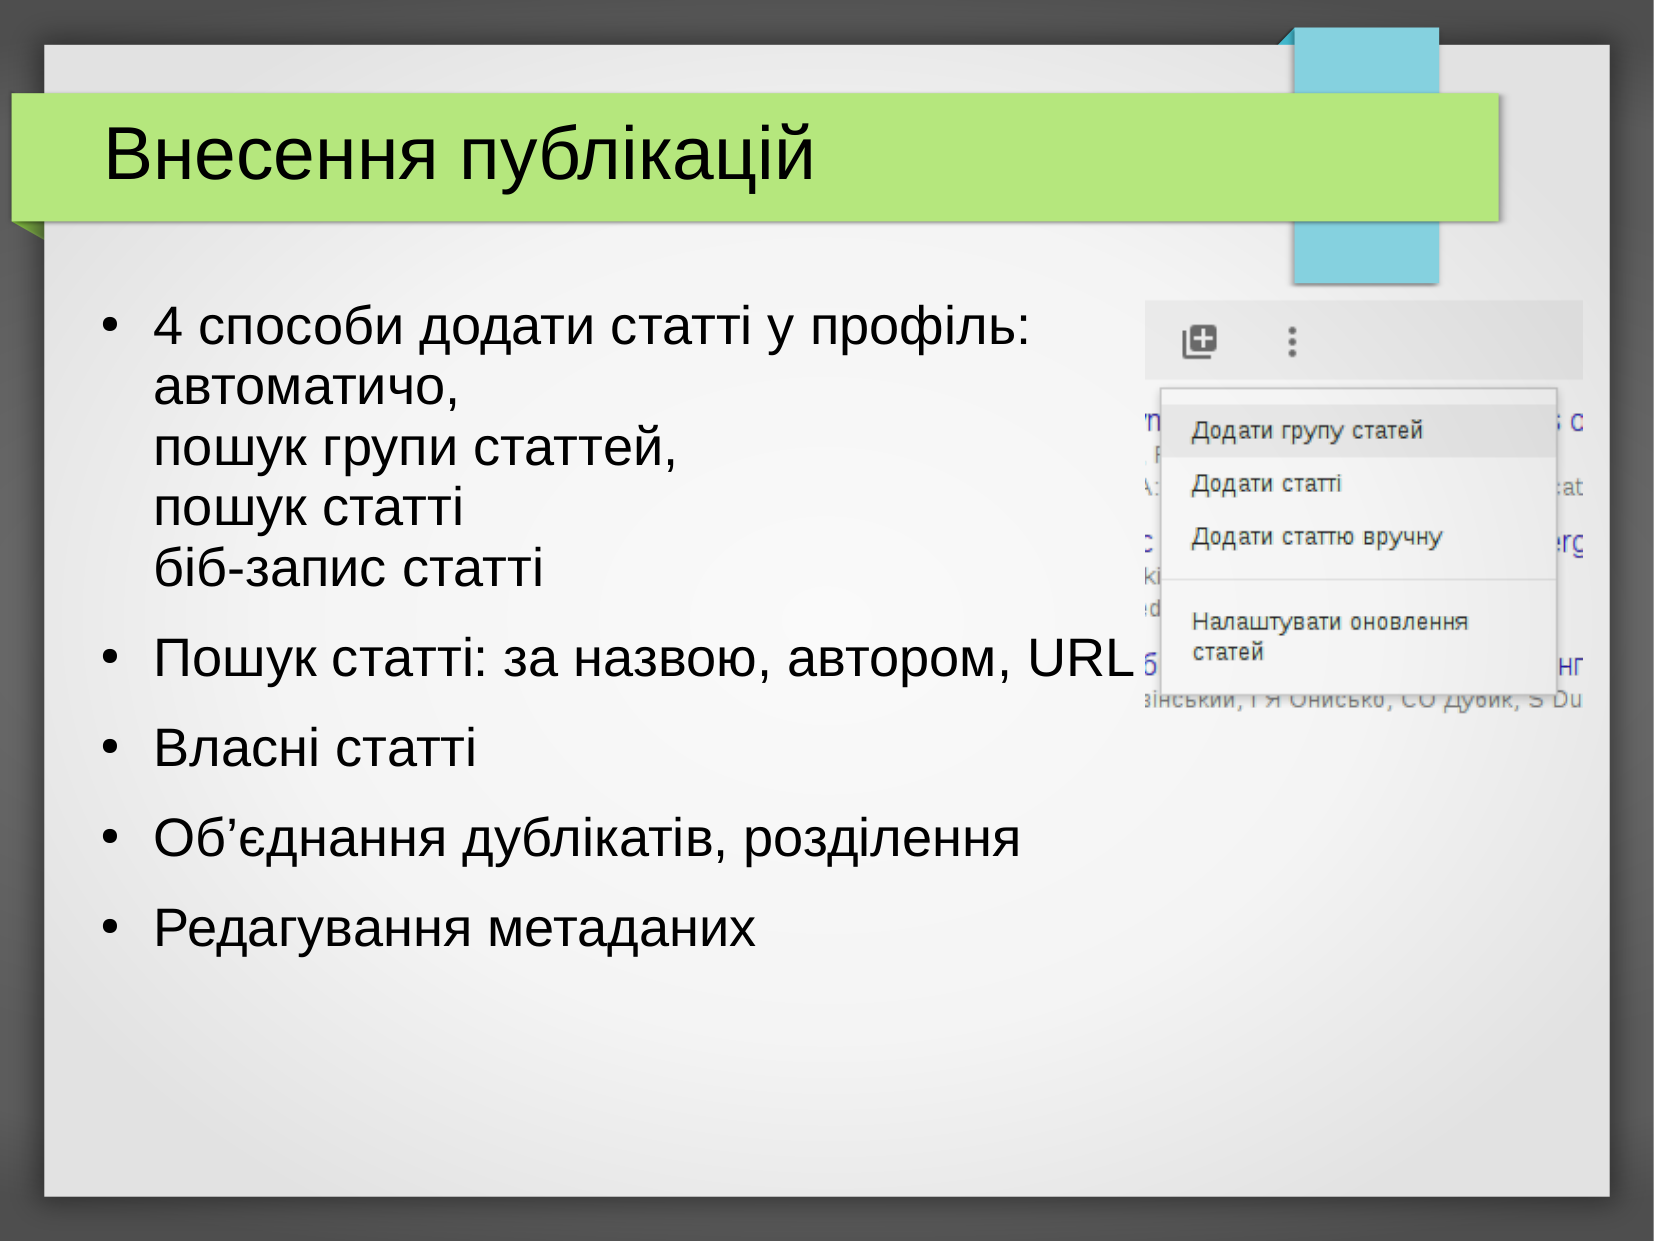

# Внесення публікацій
4 способи додати статті у профіль:
автоматичо,
пошук групи статтей,
пошук статті
біб-запис статті
Пошук статті: за назвою, автором, URL
Власні статті
Об’єднання дублікатів, розділення
Редагування метаданих